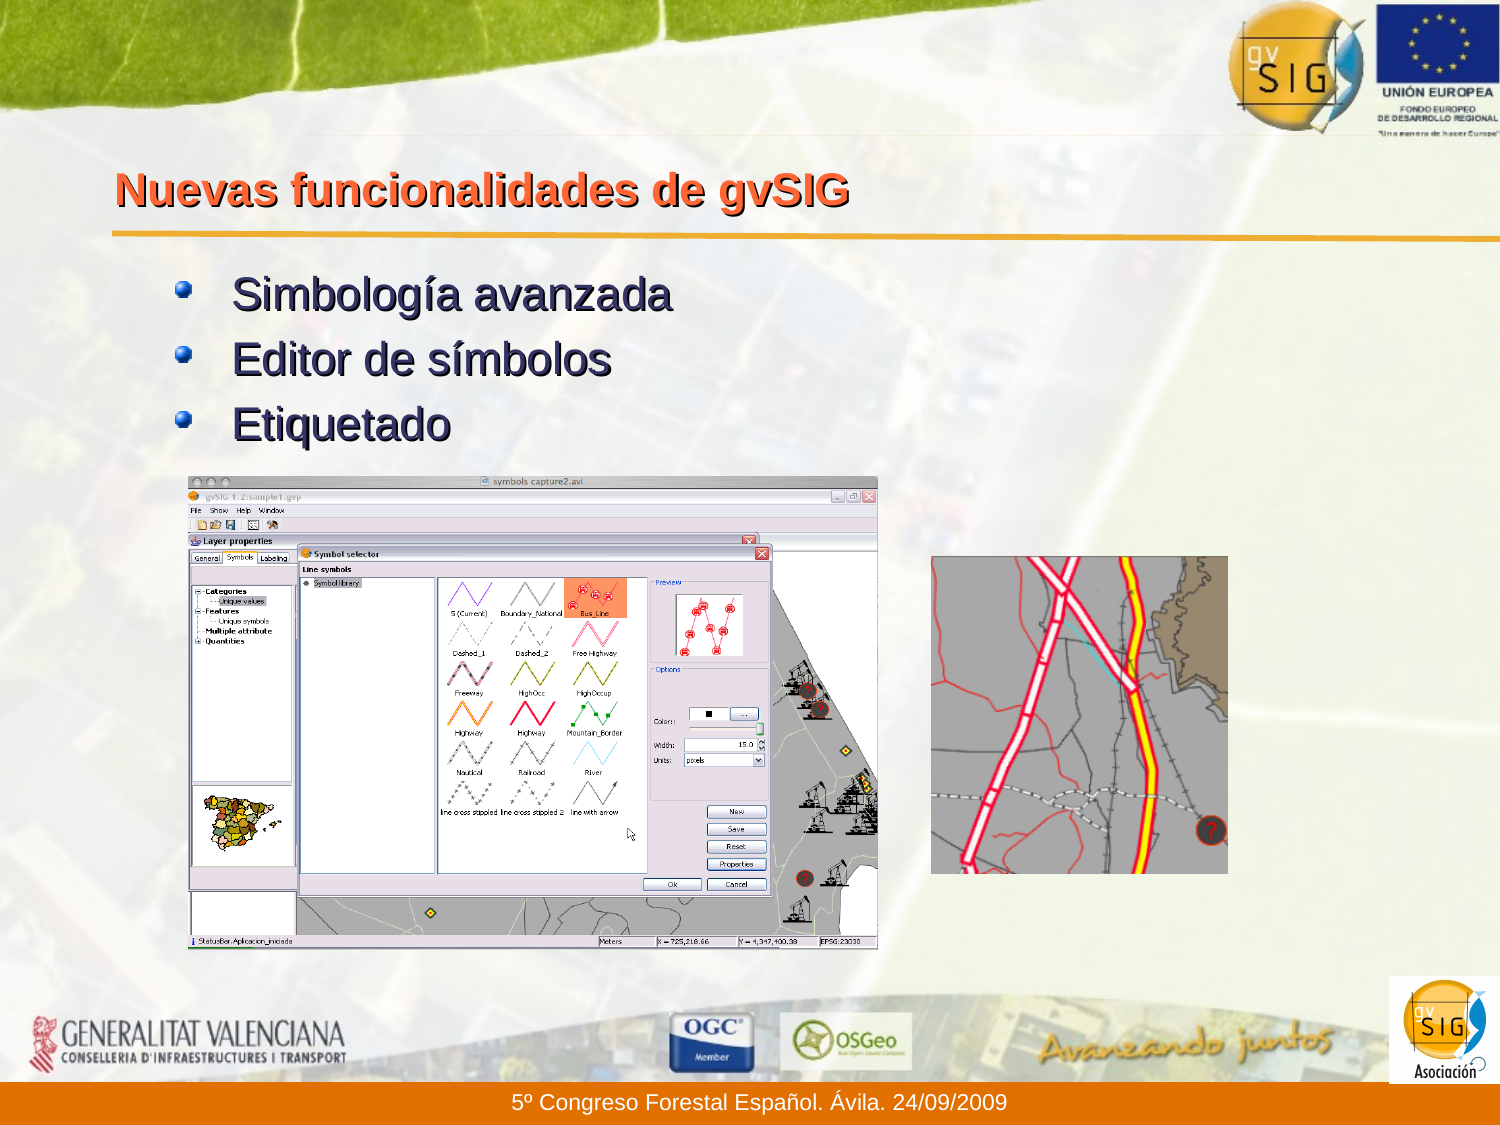

#
Nuevas funcionalidades de gvSIG
Simbología avanzada
Editor de símbolos
Etiquetado